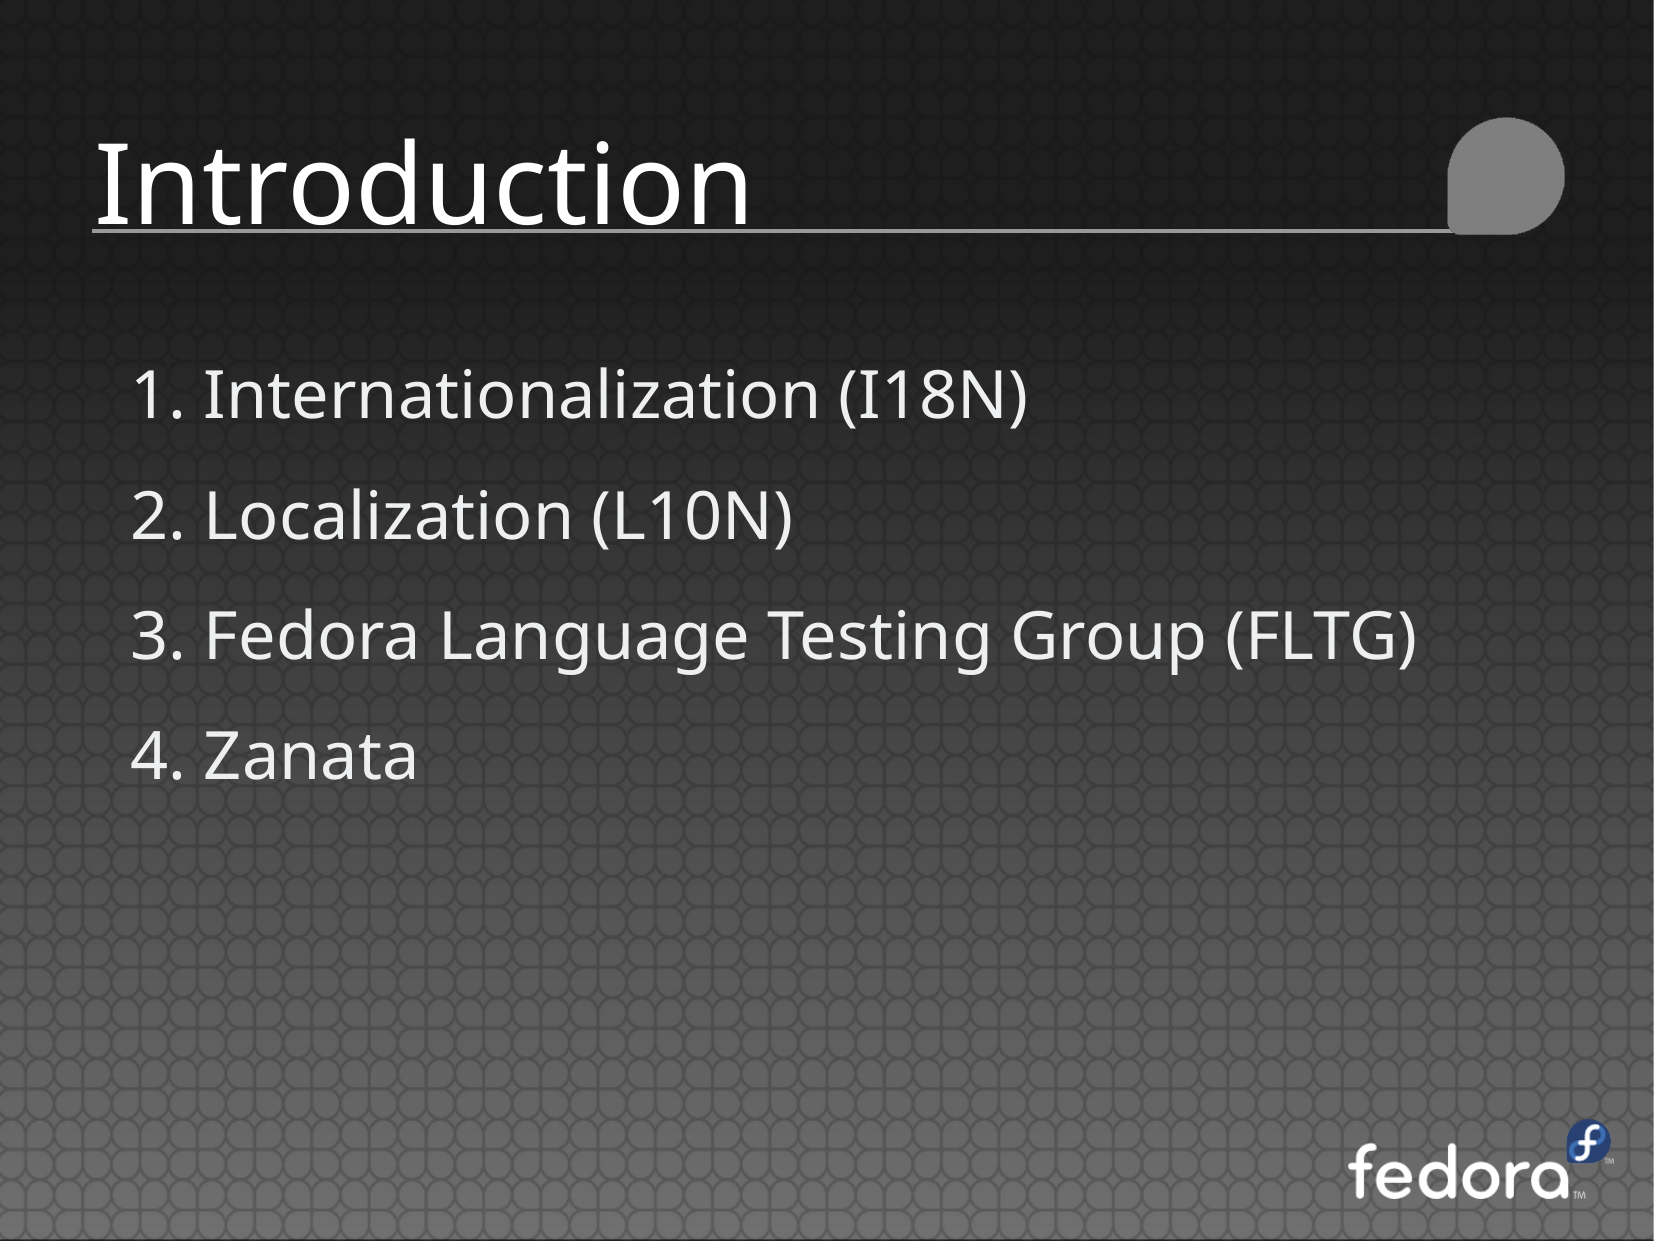

# Introduction
 Internationalization (I18N)
 Localization (L10N)
 Fedora Language Testing Group (FLTG)
 Zanata